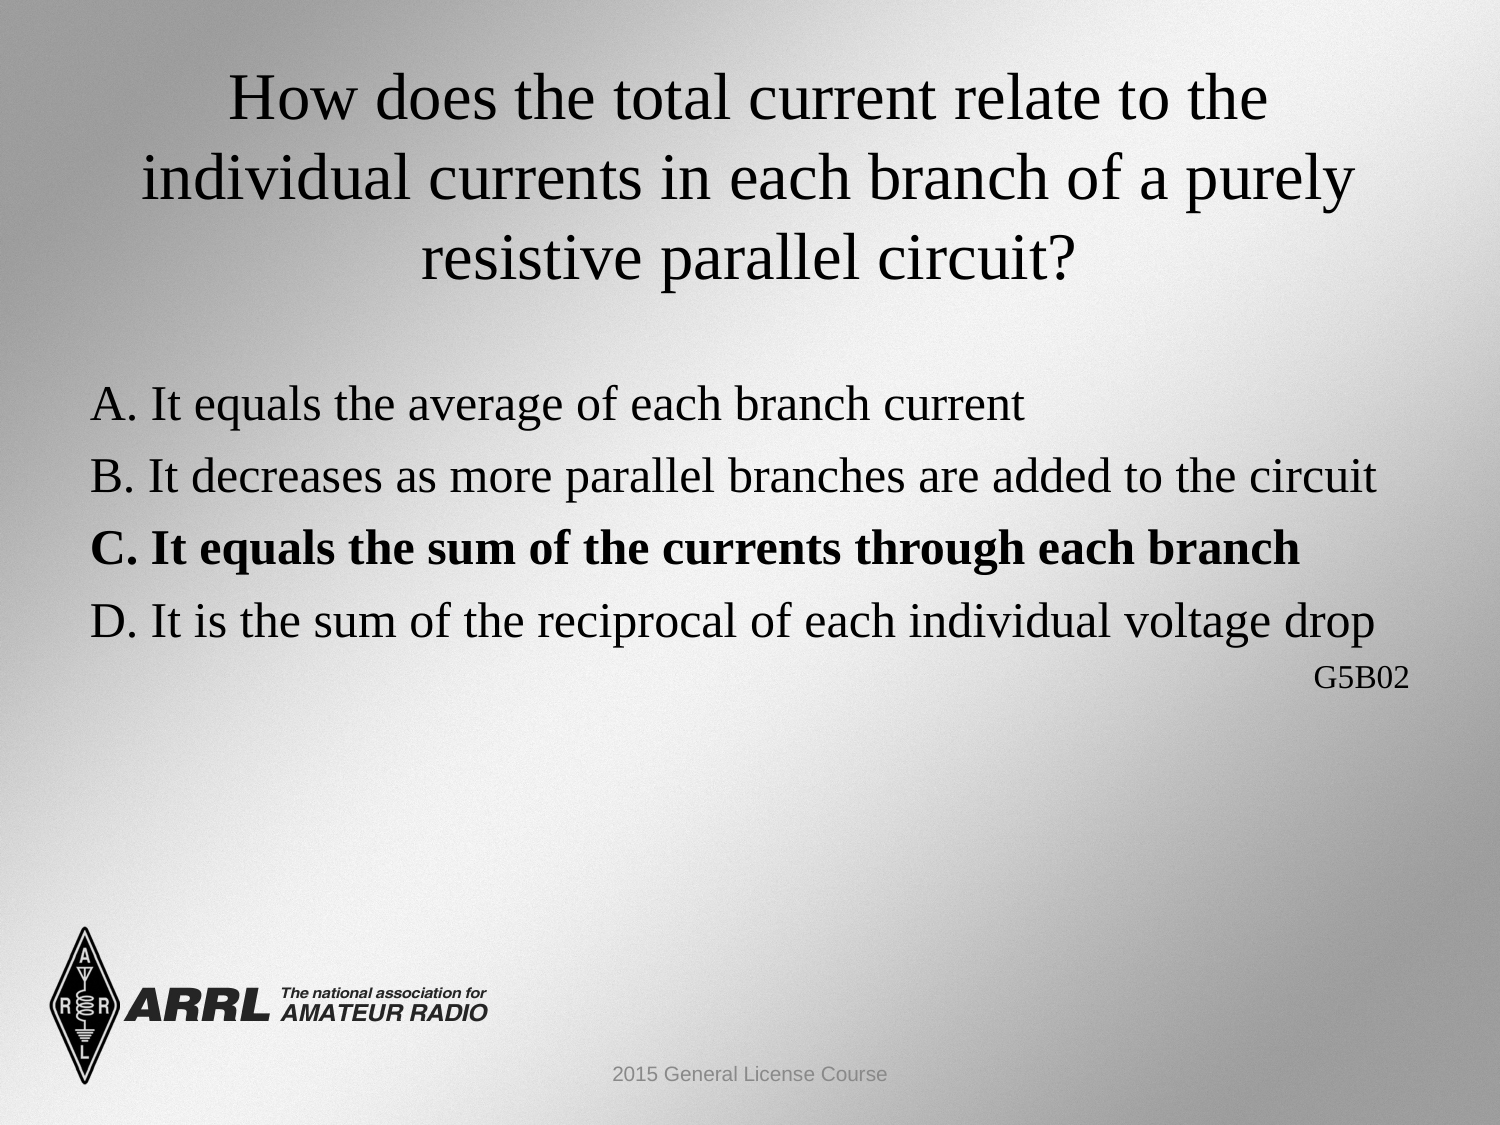

# How does the total current relate to the individual currents in each branch of a purely resistive parallel circuit?
A. It equals the average of each branch current
B. It decreases as more parallel branches are added to the circuit
C. It equals the sum of the currents through each branch
D. It is the sum of the reciprocal of each individual voltage drop
 G5B02
2015 General License Course